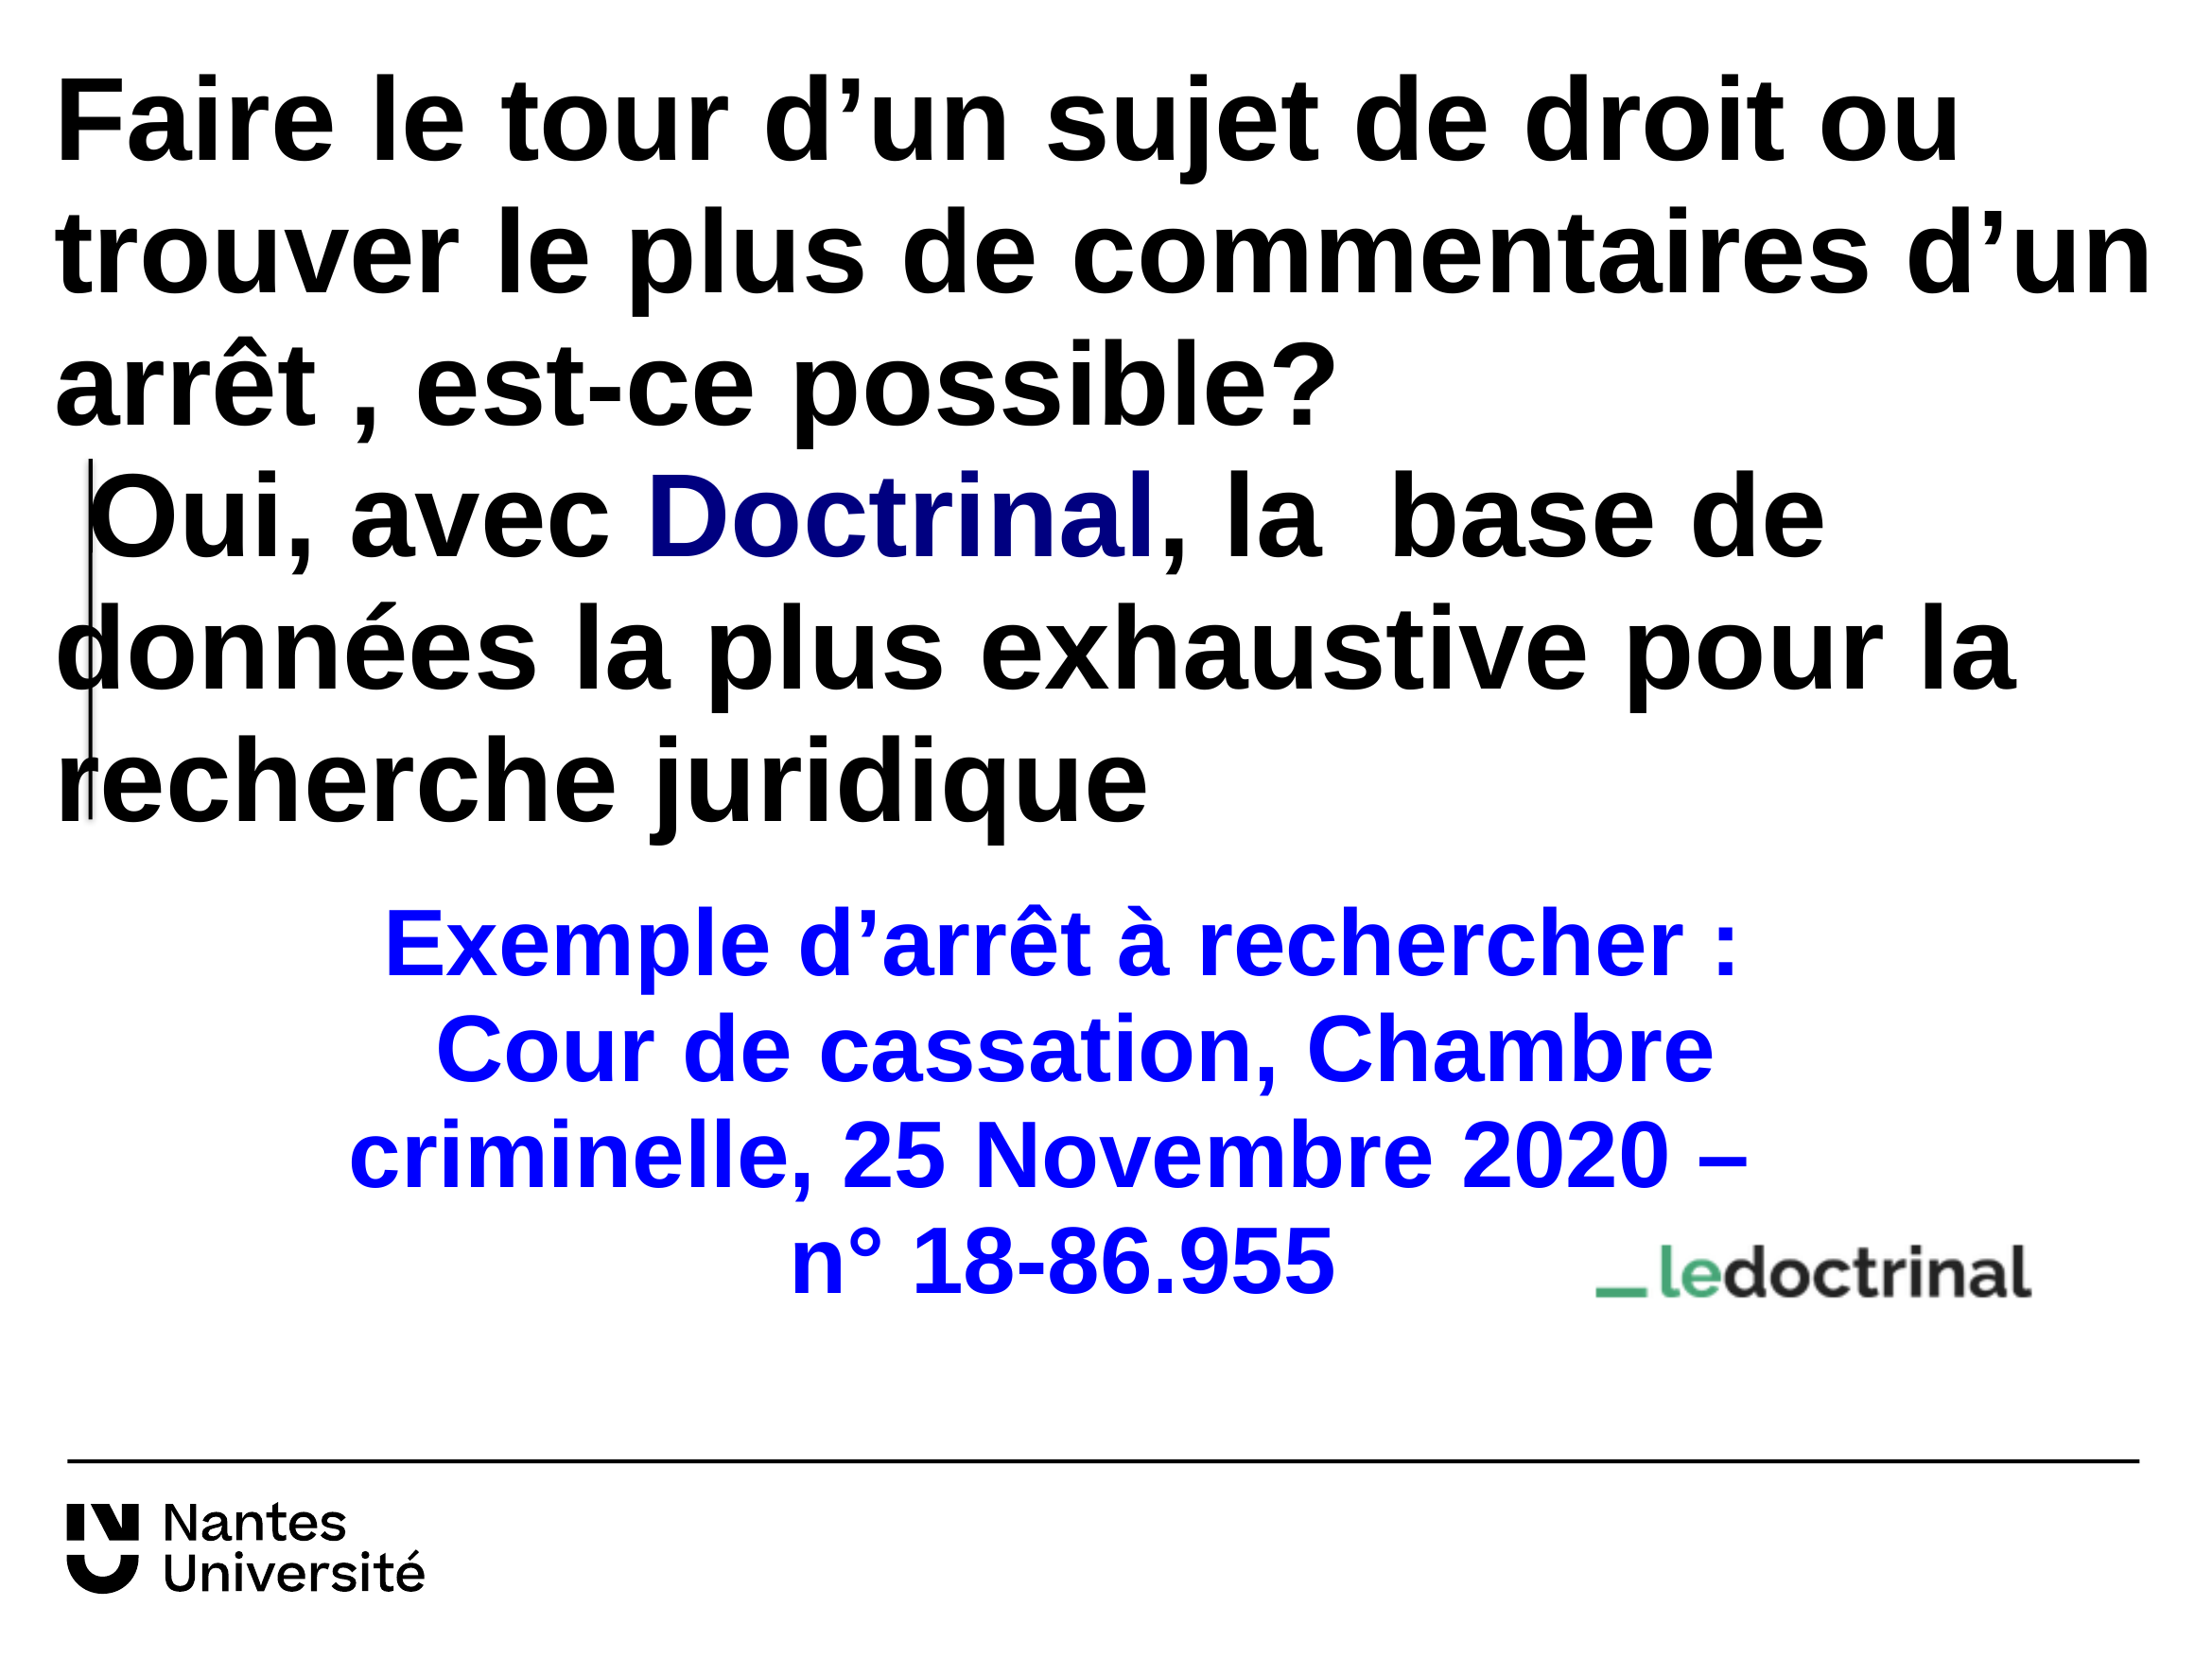

#
Faire le tour d’un sujet de droit ou trouver le plus de commentaires d’un arrêt , est-ce possible?
 Oui, avec Doctrinal, la base de données la plus exhaustive pour la recherche juridique
Exemple d’arrêt à rechercher :
 Cour de cassation, Chambre criminelle, 25 Novembre 2020 –
n° 18-86.955